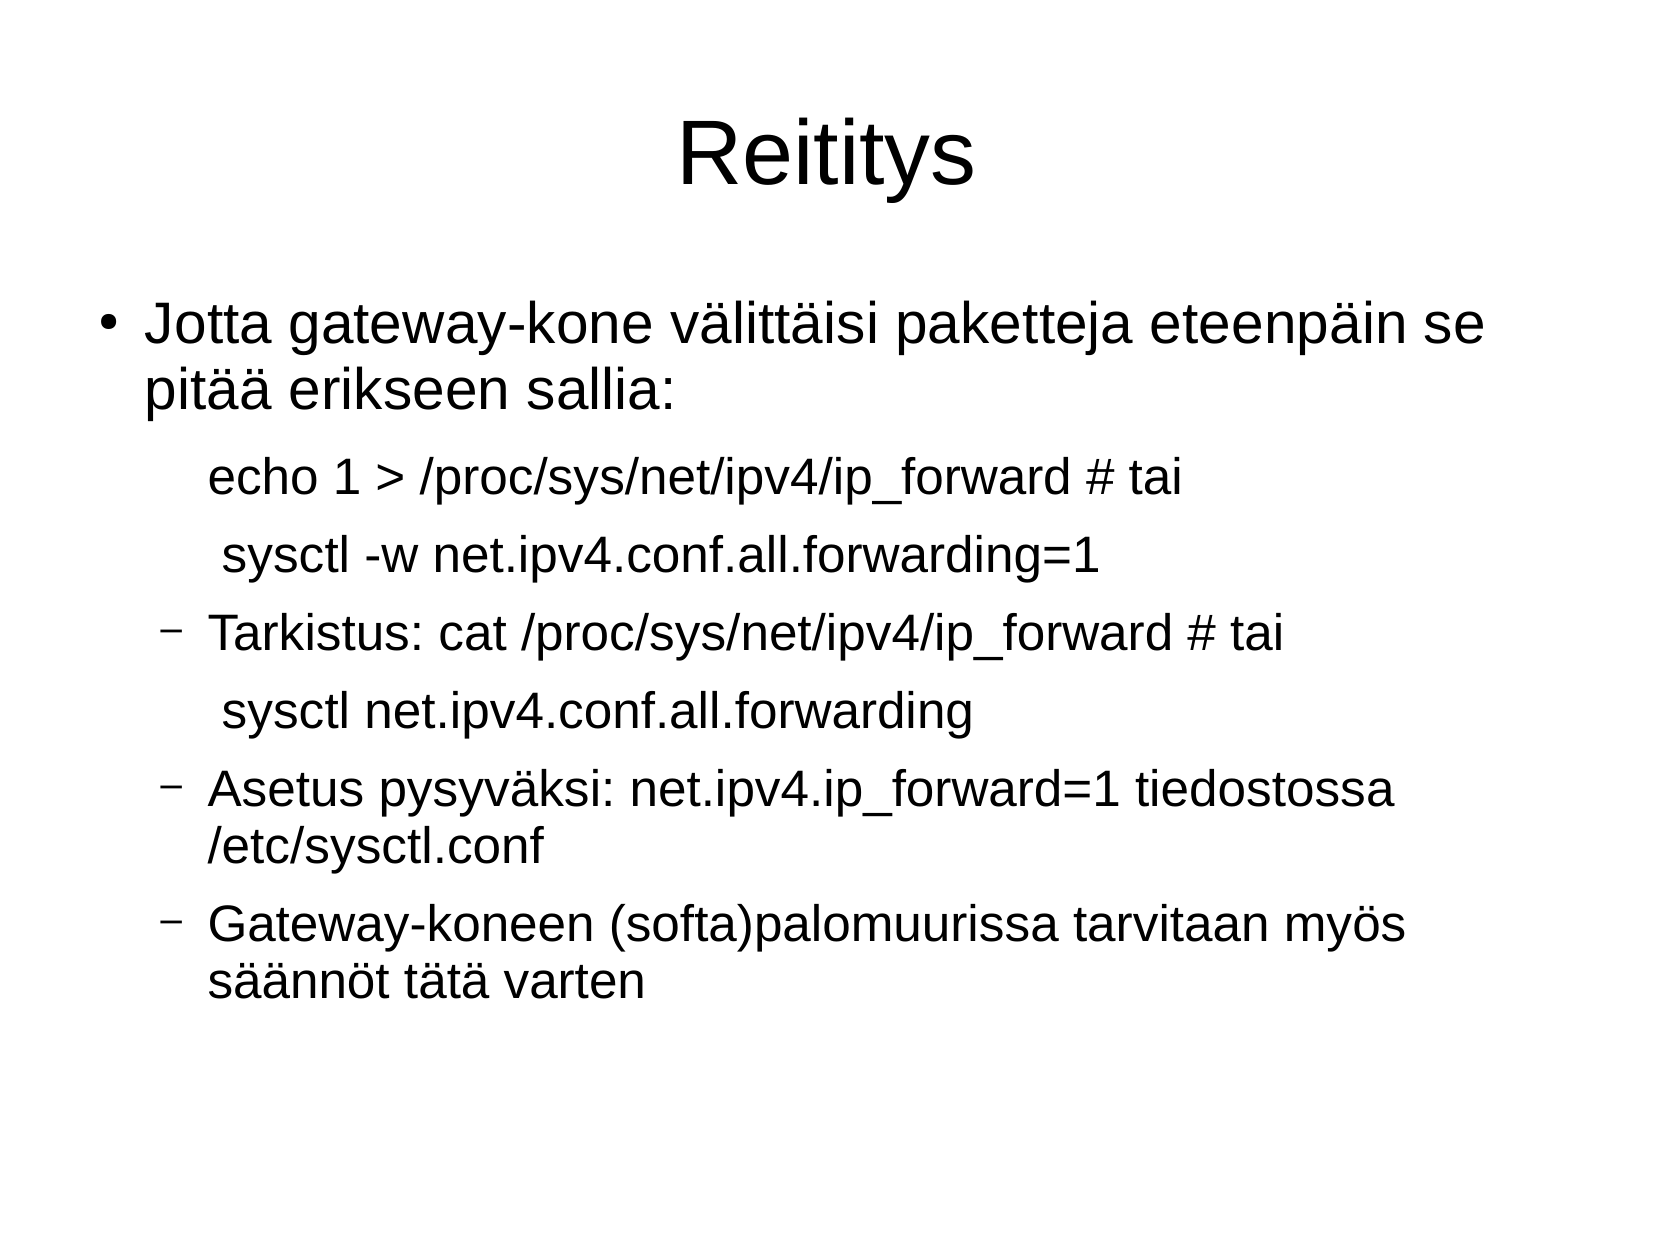

# Reititys
Jotta gateway-kone välittäisi paketteja eteenpäin se pitää erikseen sallia:
echo 1 > /proc/sys/net/ipv4/ip_forward # tai
 sysctl -w net.ipv4.conf.all.forwarding=1
Tarkistus: cat /proc/sys/net/ipv4/ip_forward # tai
 sysctl net.ipv4.conf.all.forwarding
Asetus pysyväksi: net.ipv4.ip_forward=1 tiedostossa /etc/sysctl.conf
Gateway-koneen (softa)palomuurissa tarvitaan myös säännöt tätä varten